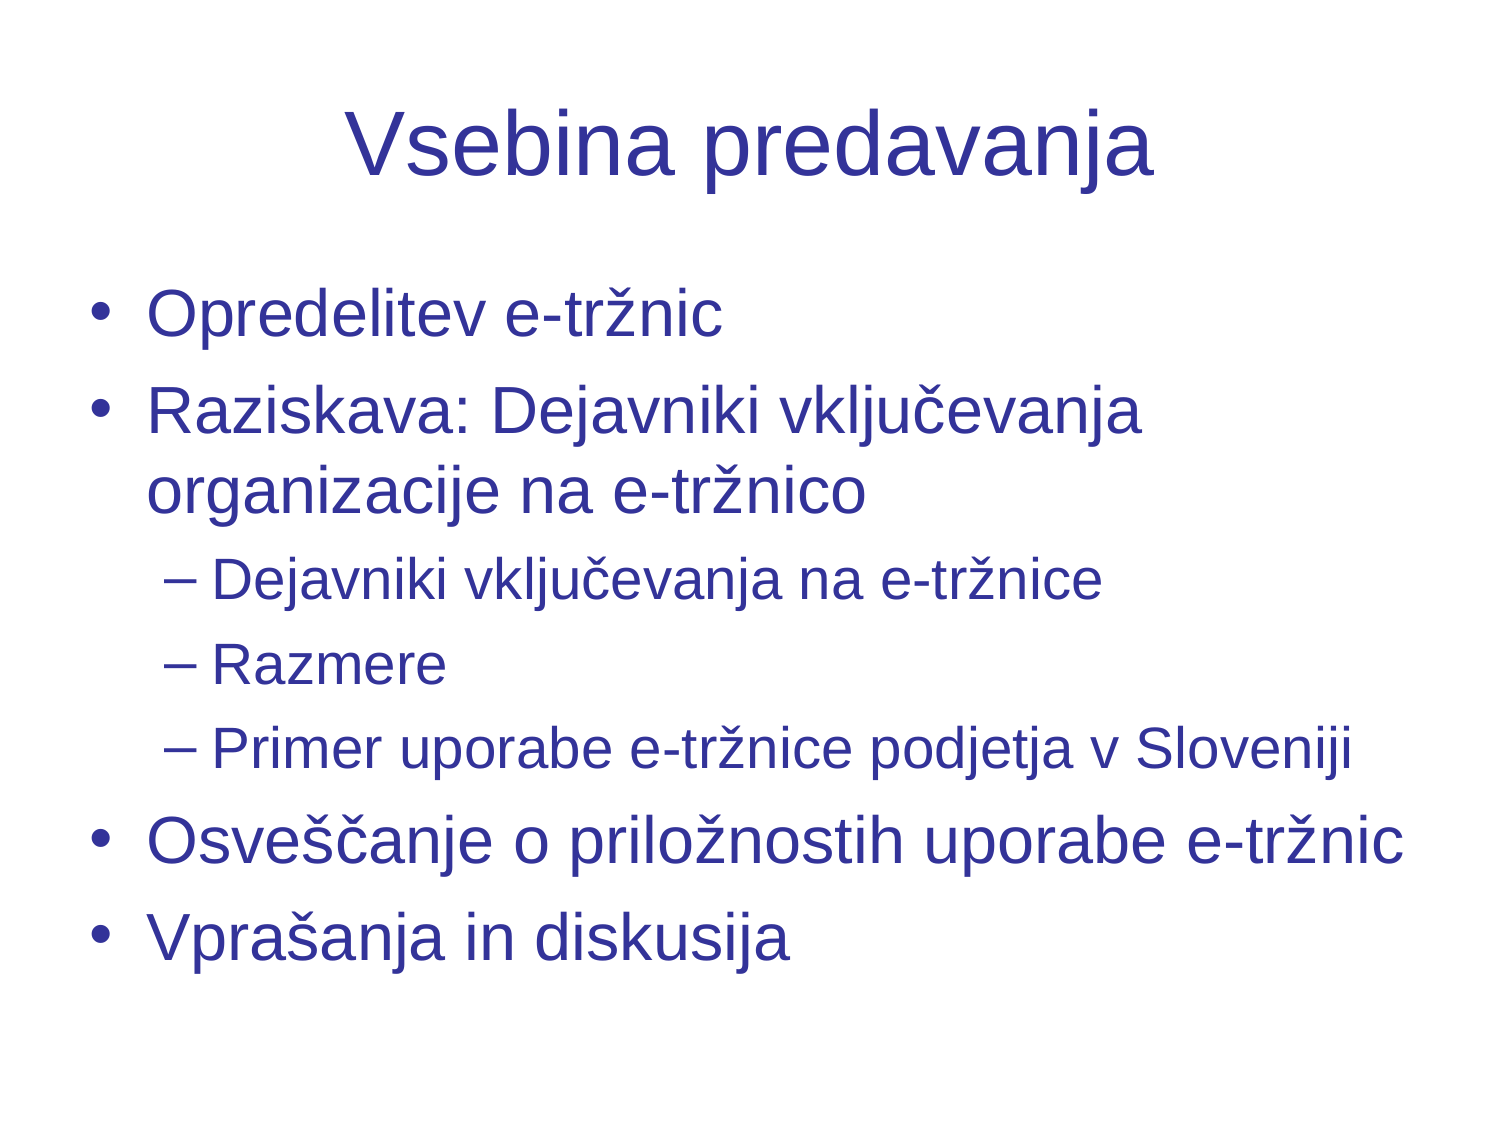

# Vsebina predavanja
Opredelitev e-tržnic
Raziskava: Dejavniki vključevanja organizacije na e-tržnico
Dejavniki vključevanja na e-tržnice
Razmere
Primer uporabe e-tržnice podjetja v Sloveniji
Osveščanje o priložnostih uporabe e-tržnic
Vprašanja in diskusija